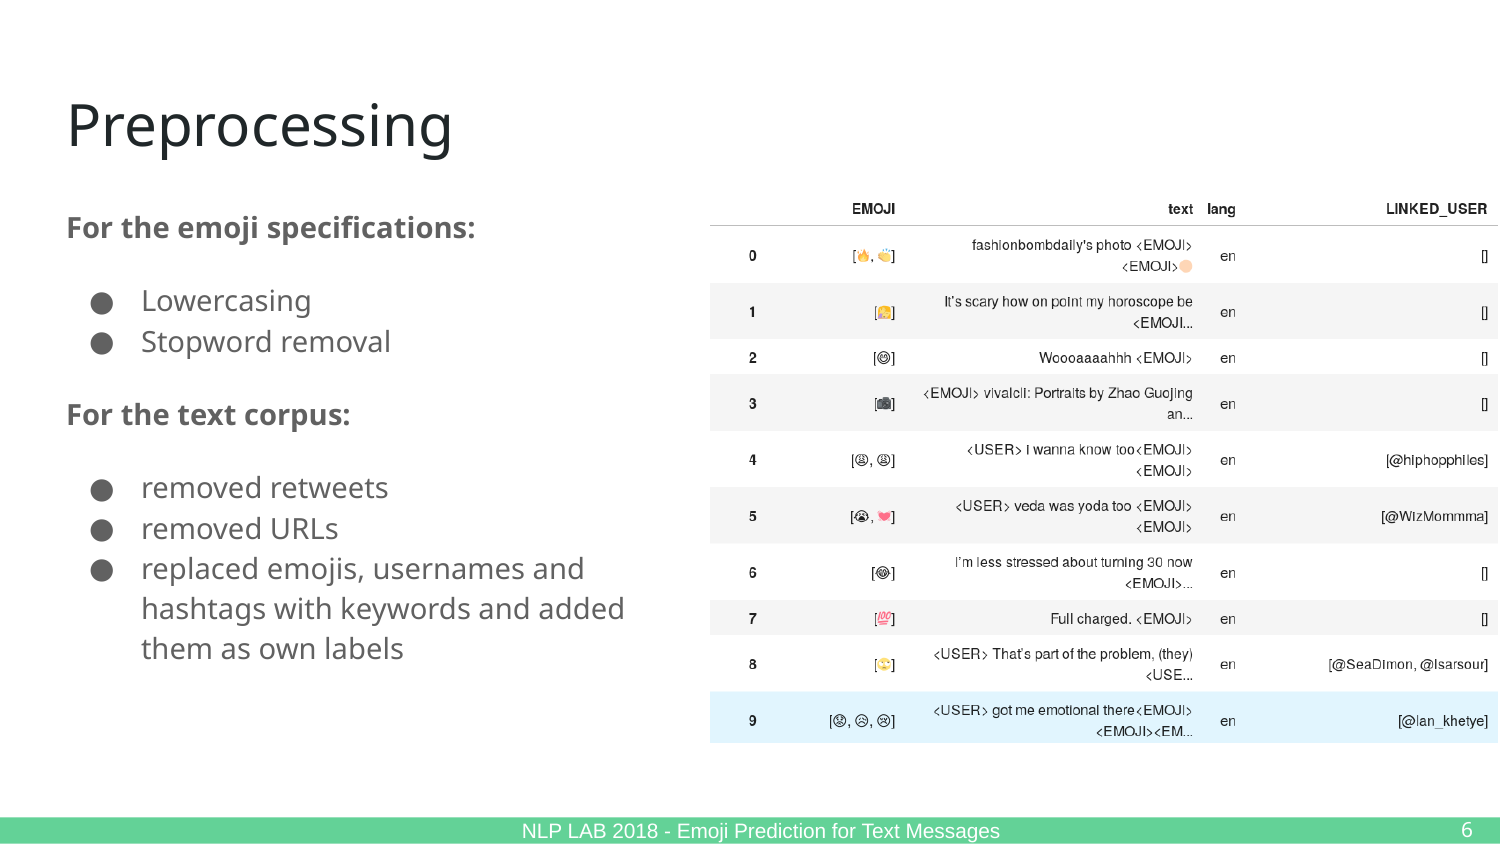

# Preprocessing
For the emoji specifications:
Lowercasing
Stopword removal
For the text corpus:
removed retweets
removed URLs
replaced emojis, usernames and hashtags with keywords and added them as own labels